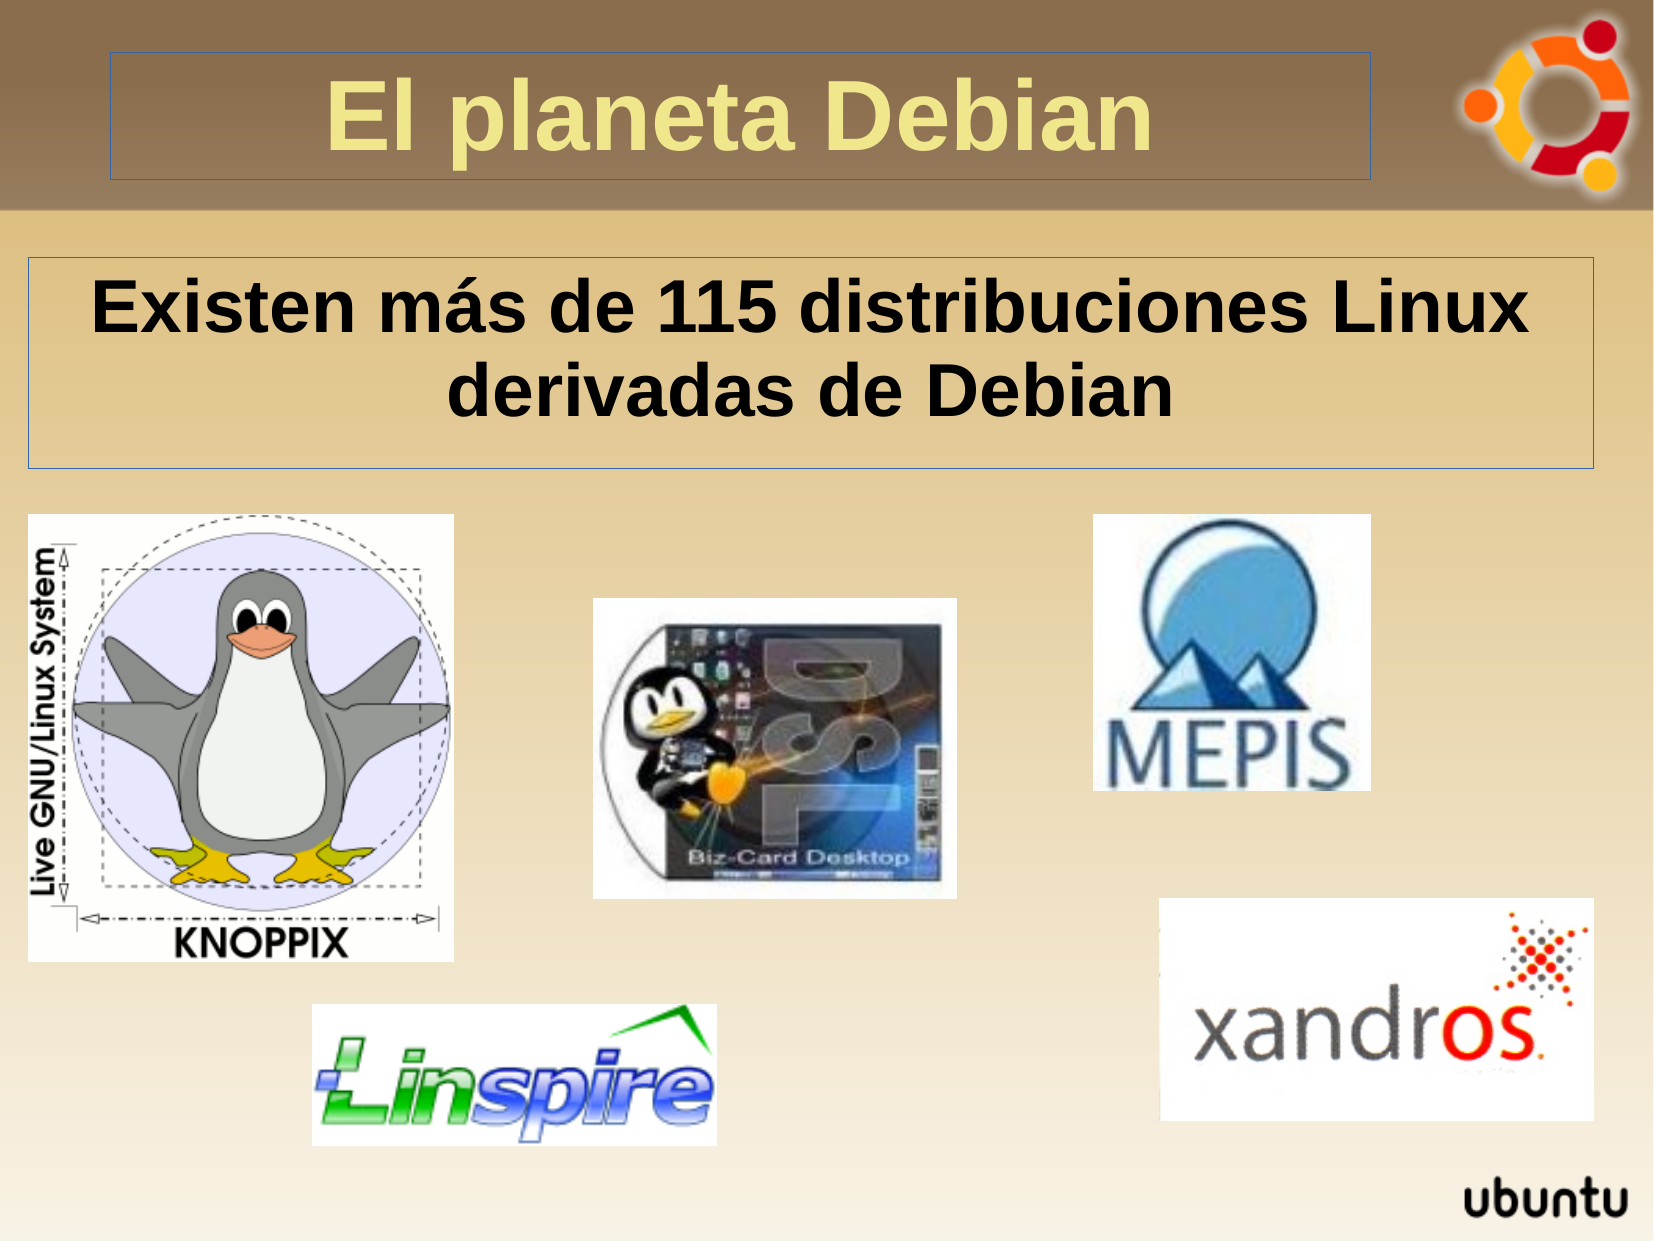

El planeta Debian
Existen más de 115 distribuciones Linux derivadas de Debian